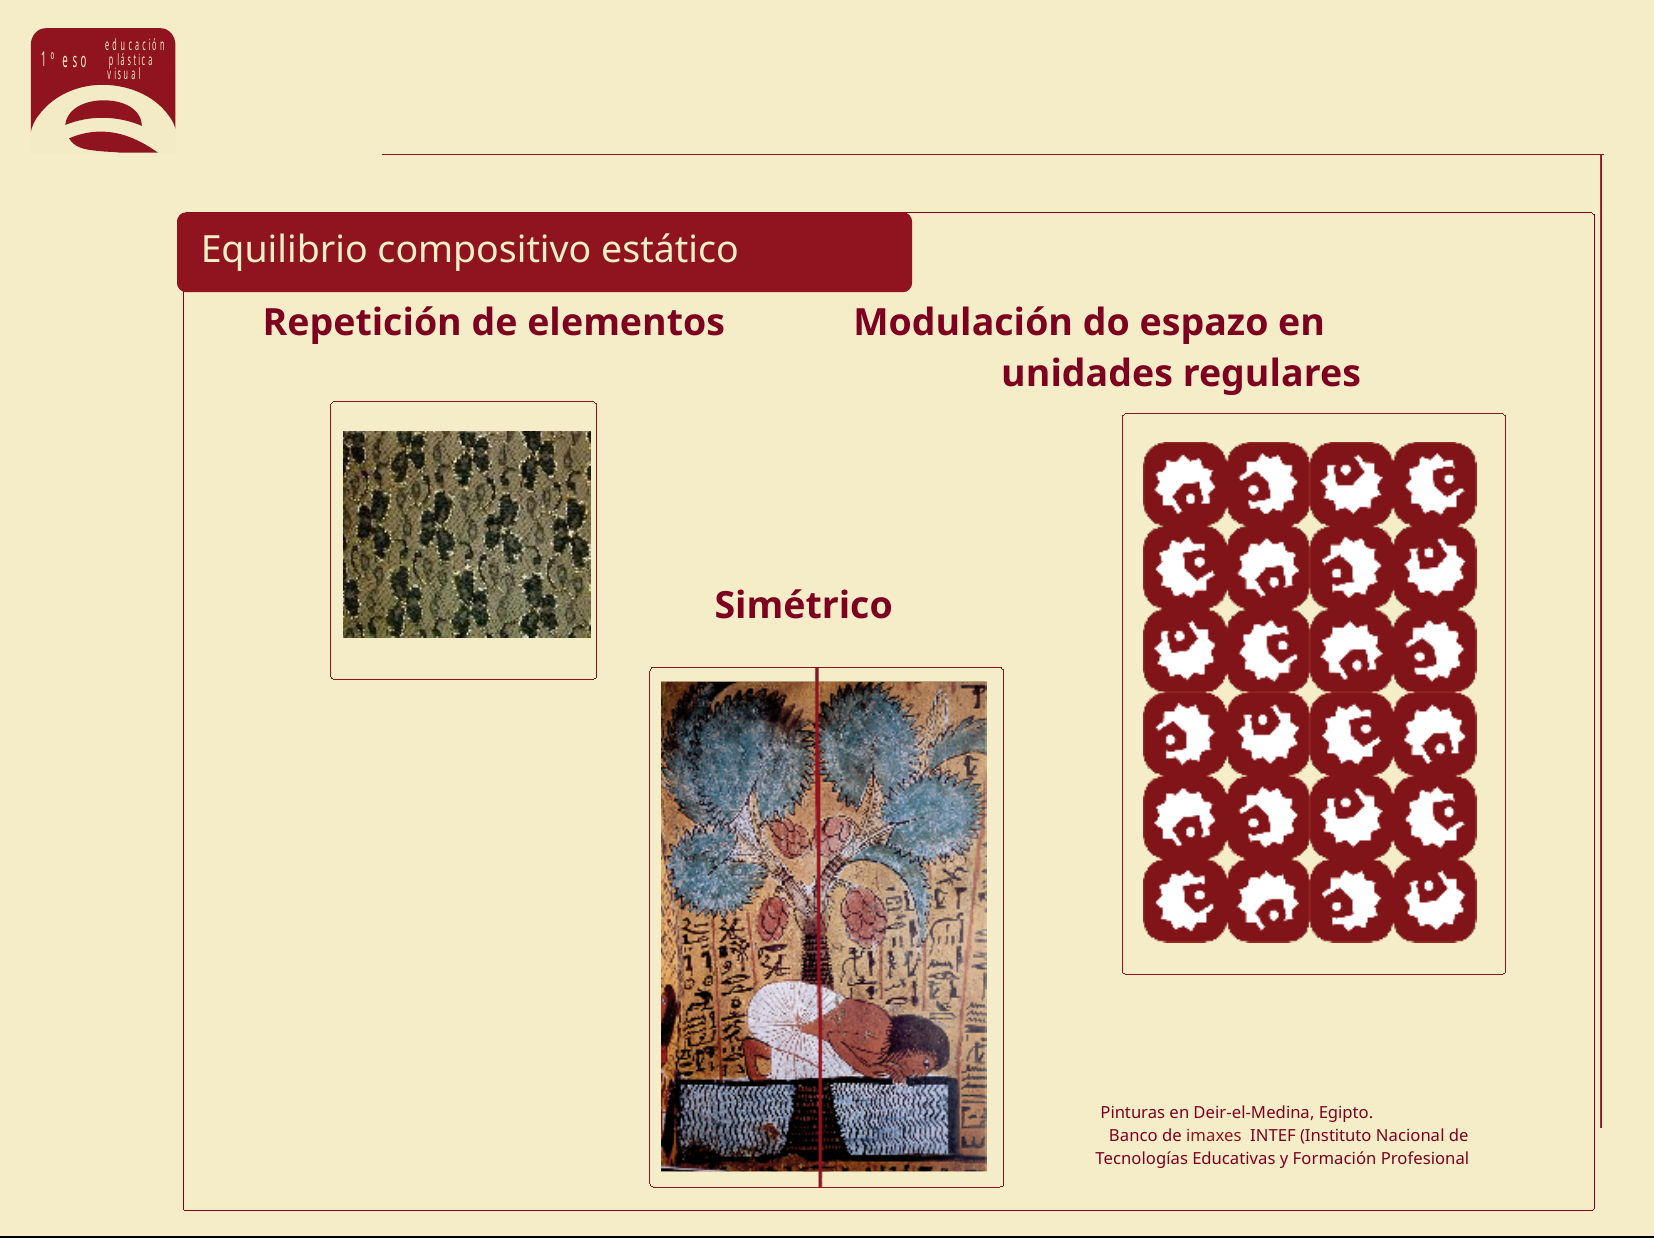

Equilibrio compositivo estático
#
	Repetición de elementos 	Modulación do espazo en
 										 	unidades regulares
Simétrico
Pinturas en Deir-el-Medina, Egipto.
 	 Banco de imaxes INTEF (Instituto Nacional de
	 Tecnologías Educativas y Formación Profesional